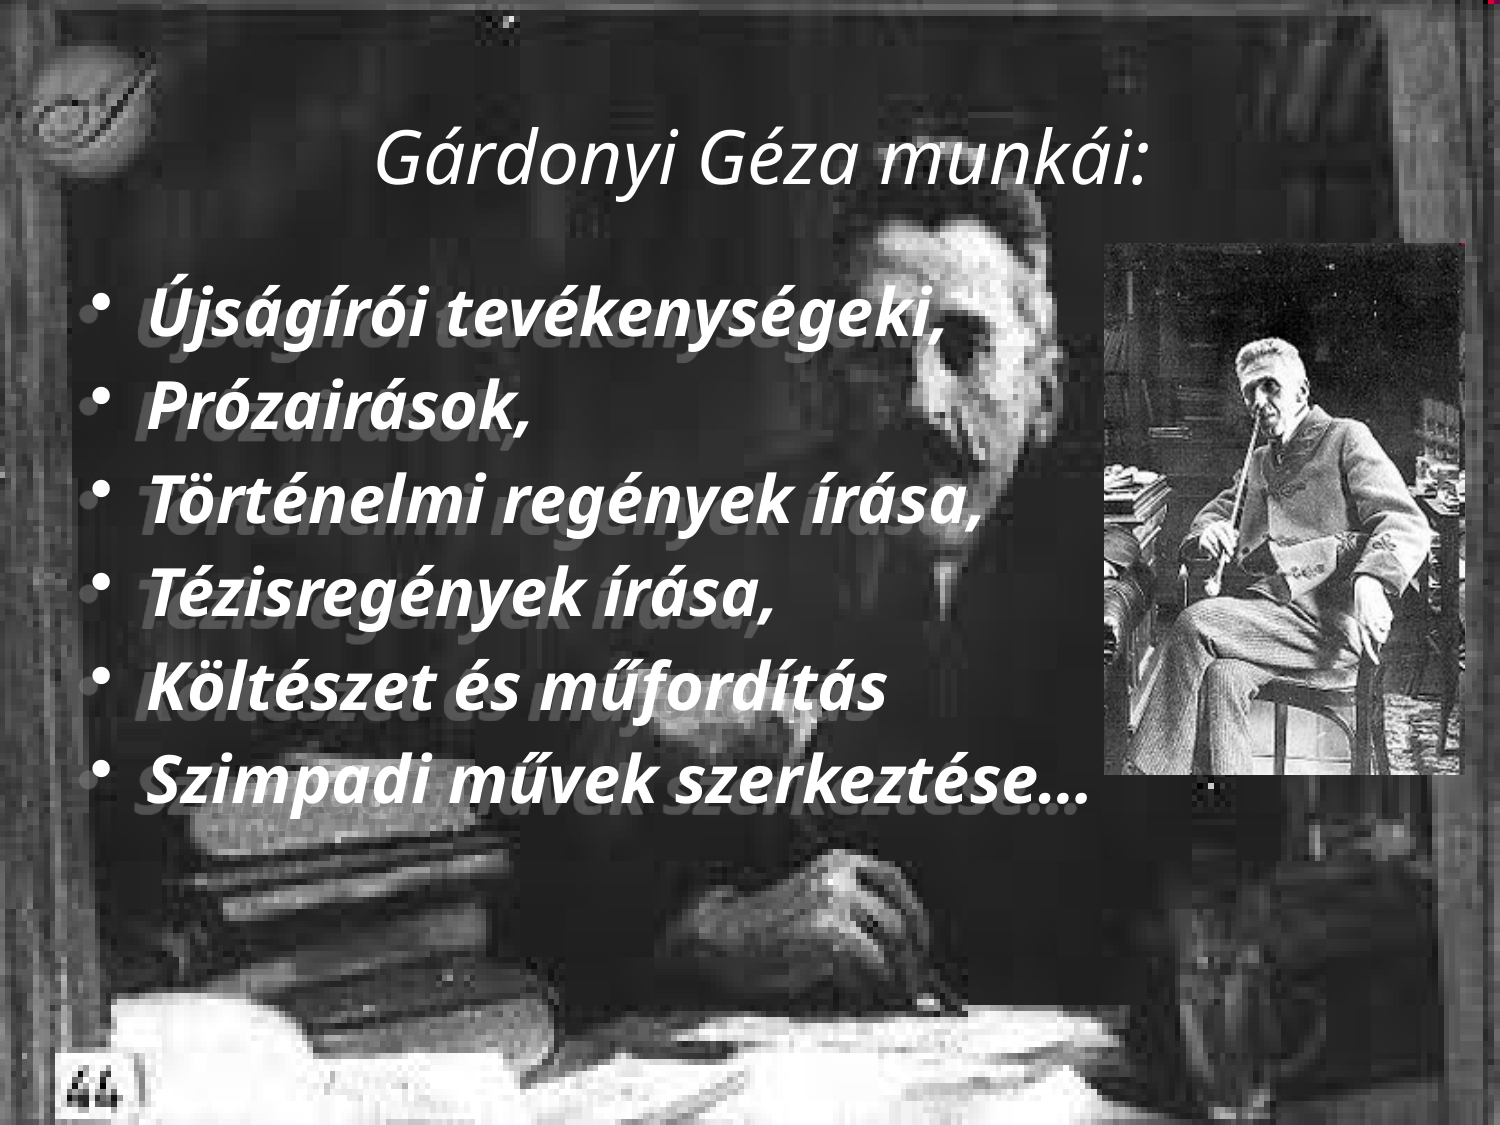

Gárdonyi Géza munkái:
# Újságírói tevékenységeki,
Prózairások,
Történelmi regények írása,
Tézisregények írása,
Költészet és műfordítás
Szimpadi művek szerkeztése…